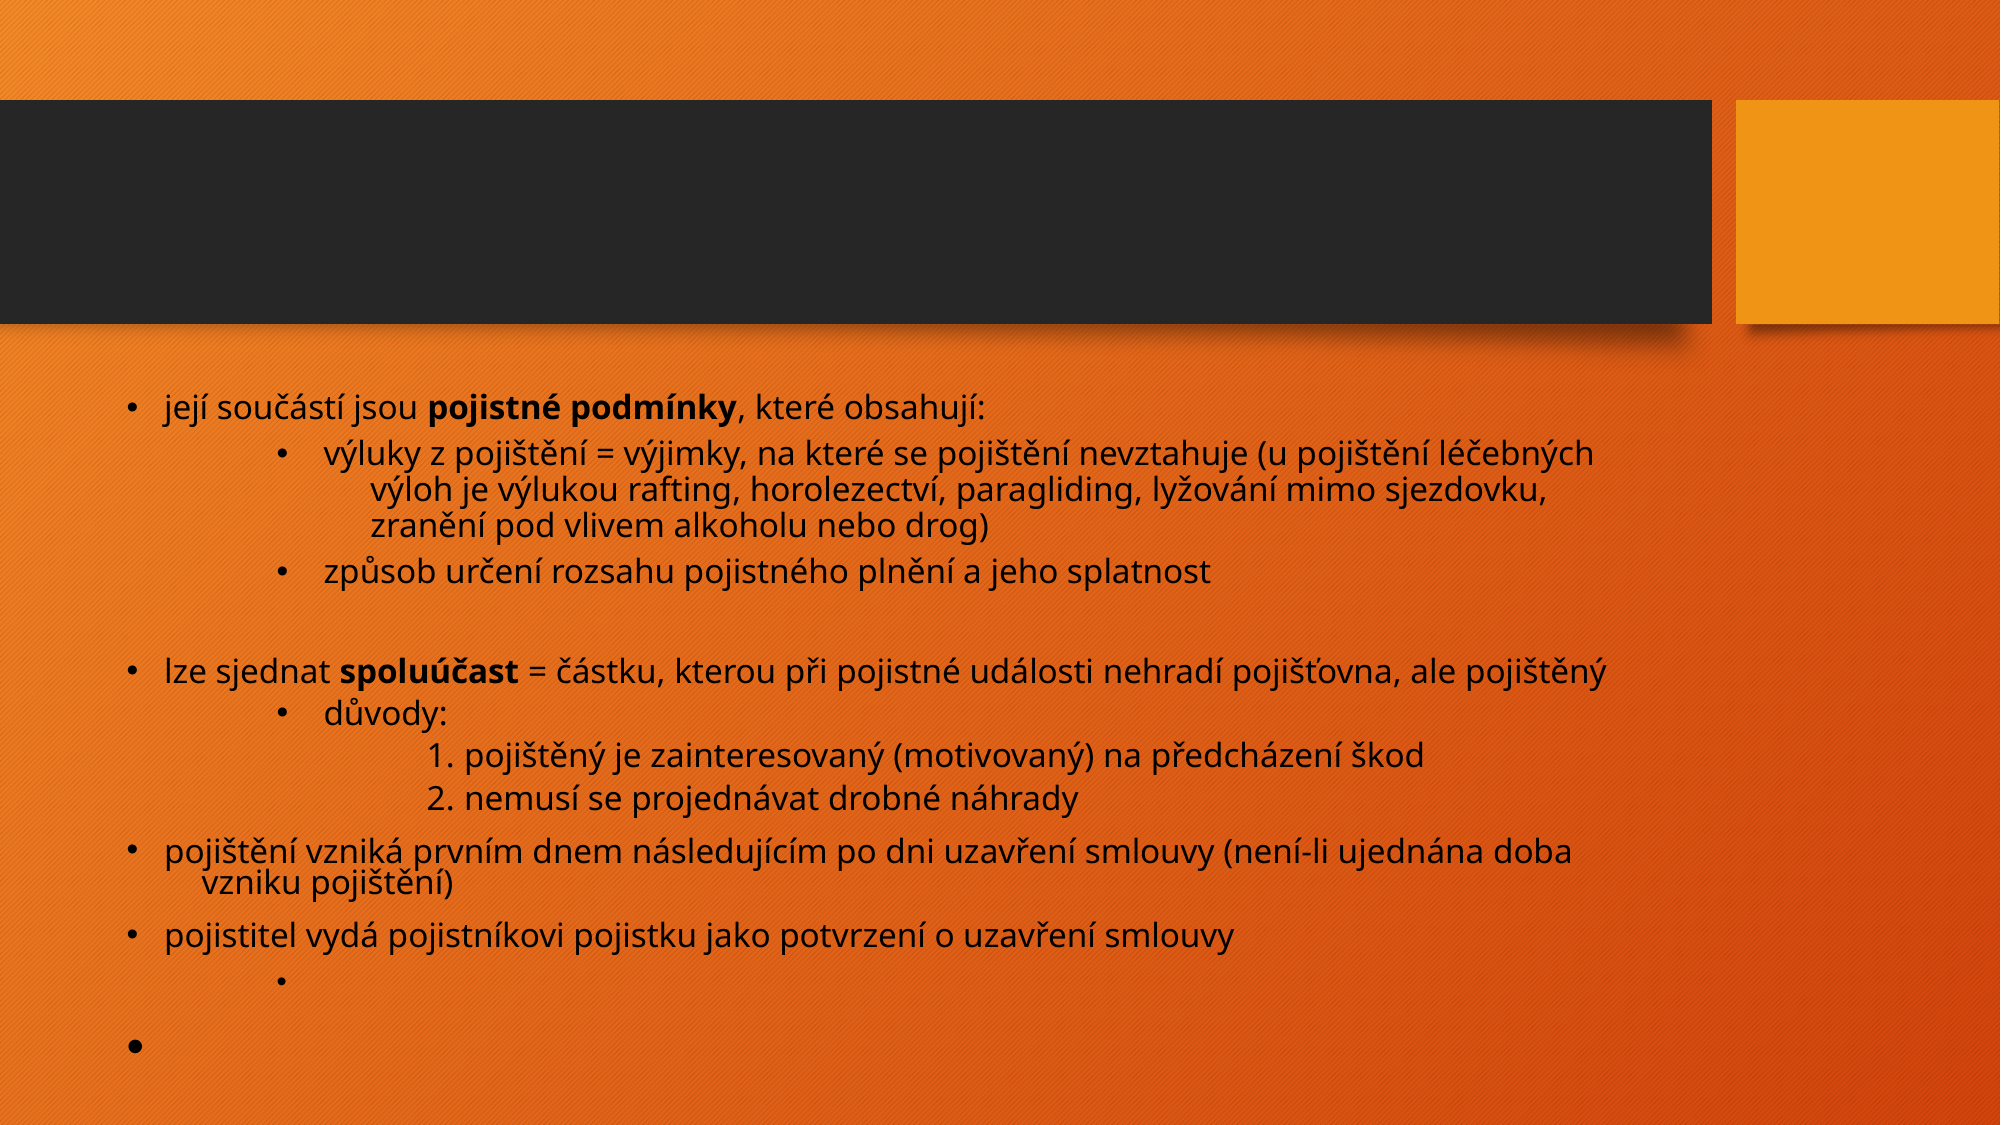

#
její součástí jsou pojistné podmínky, které obsahují:
výluky z pojištění = výjimky, na které se pojištění nevztahuje (u pojištění léčebných výloh je výlukou rafting, horolezectví, paragliding, lyžování mimo sjezdovku, zranění pod vlivem alkoholu nebo drog)
způsob určení rozsahu pojistného plnění a jeho splatnost
lze sjednat spoluúčast = částku, kterou při pojistné události nehradí pojišťovna, ale pojištěný
důvody:
pojištěný je zainteresovaný (motivovaný) na předcházení škod
nemusí se projednávat drobné náhrady
pojištění vzniká prvním dnem následujícím po dni uzavření smlouvy (není-li ujednána doba vzniku pojištění)
pojistitel vydá pojistníkovi pojistku jako potvrzení o uzavření smlouvy